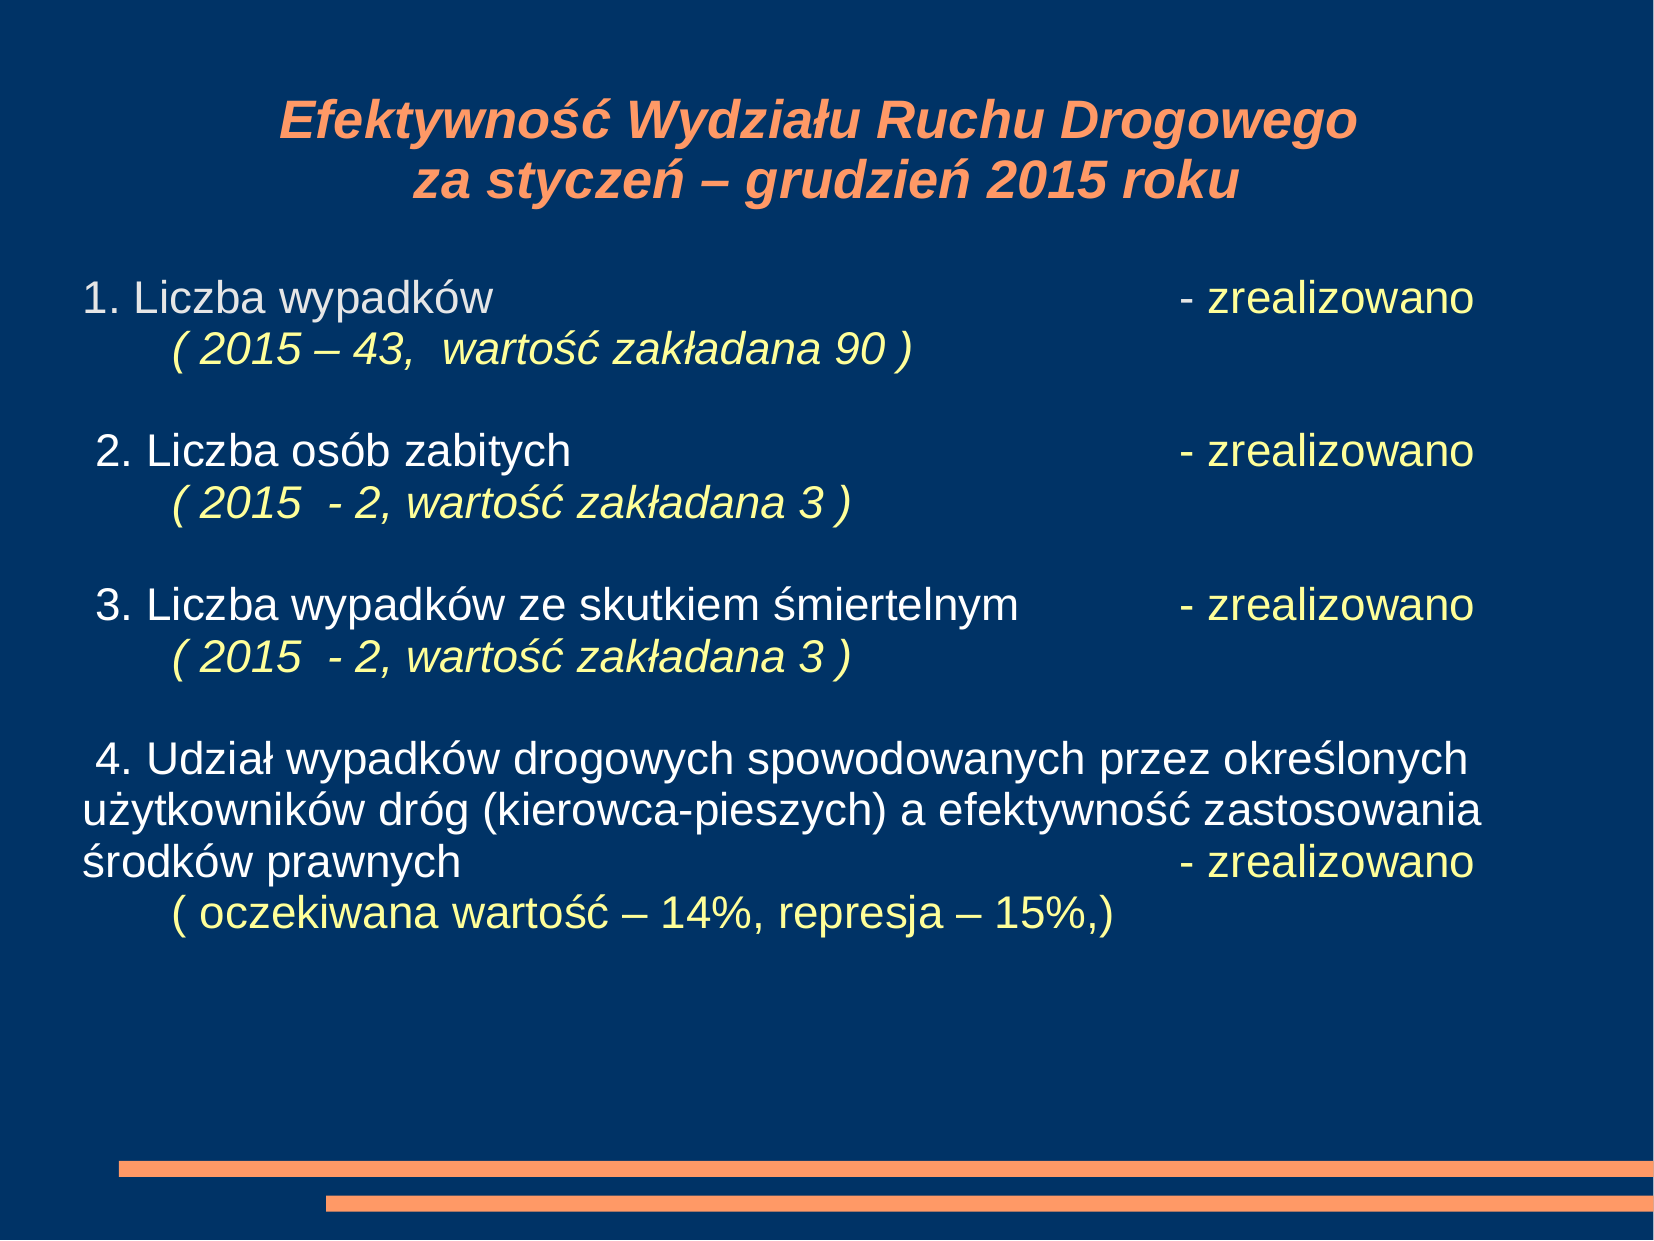

# Efektywność Wydziału Ruchu Drogowego za styczeń – grudzień 2015 roku
1. Liczba wypadków	 							 - zrealizowano
 ( 2015 – 43, wartość zakładana 90 )
 2. Liczba osób zabitych								 - zrealizowano
 ( 2015 - 2, wartość zakładana 3 )
 3. Liczba wypadków ze skutkiem śmiertelnym		 - zrealizowano
 ( 2015 - 2, wartość zakładana 3 )
 4. Udział wypadków drogowych spowodowanych przez określonych użytkowników dróg (kierowca-pieszych) a efektywność zastosowania środków prawnych 									 - zrealizowano
 ( oczekiwana wartość – 14%, represja – 15%,)